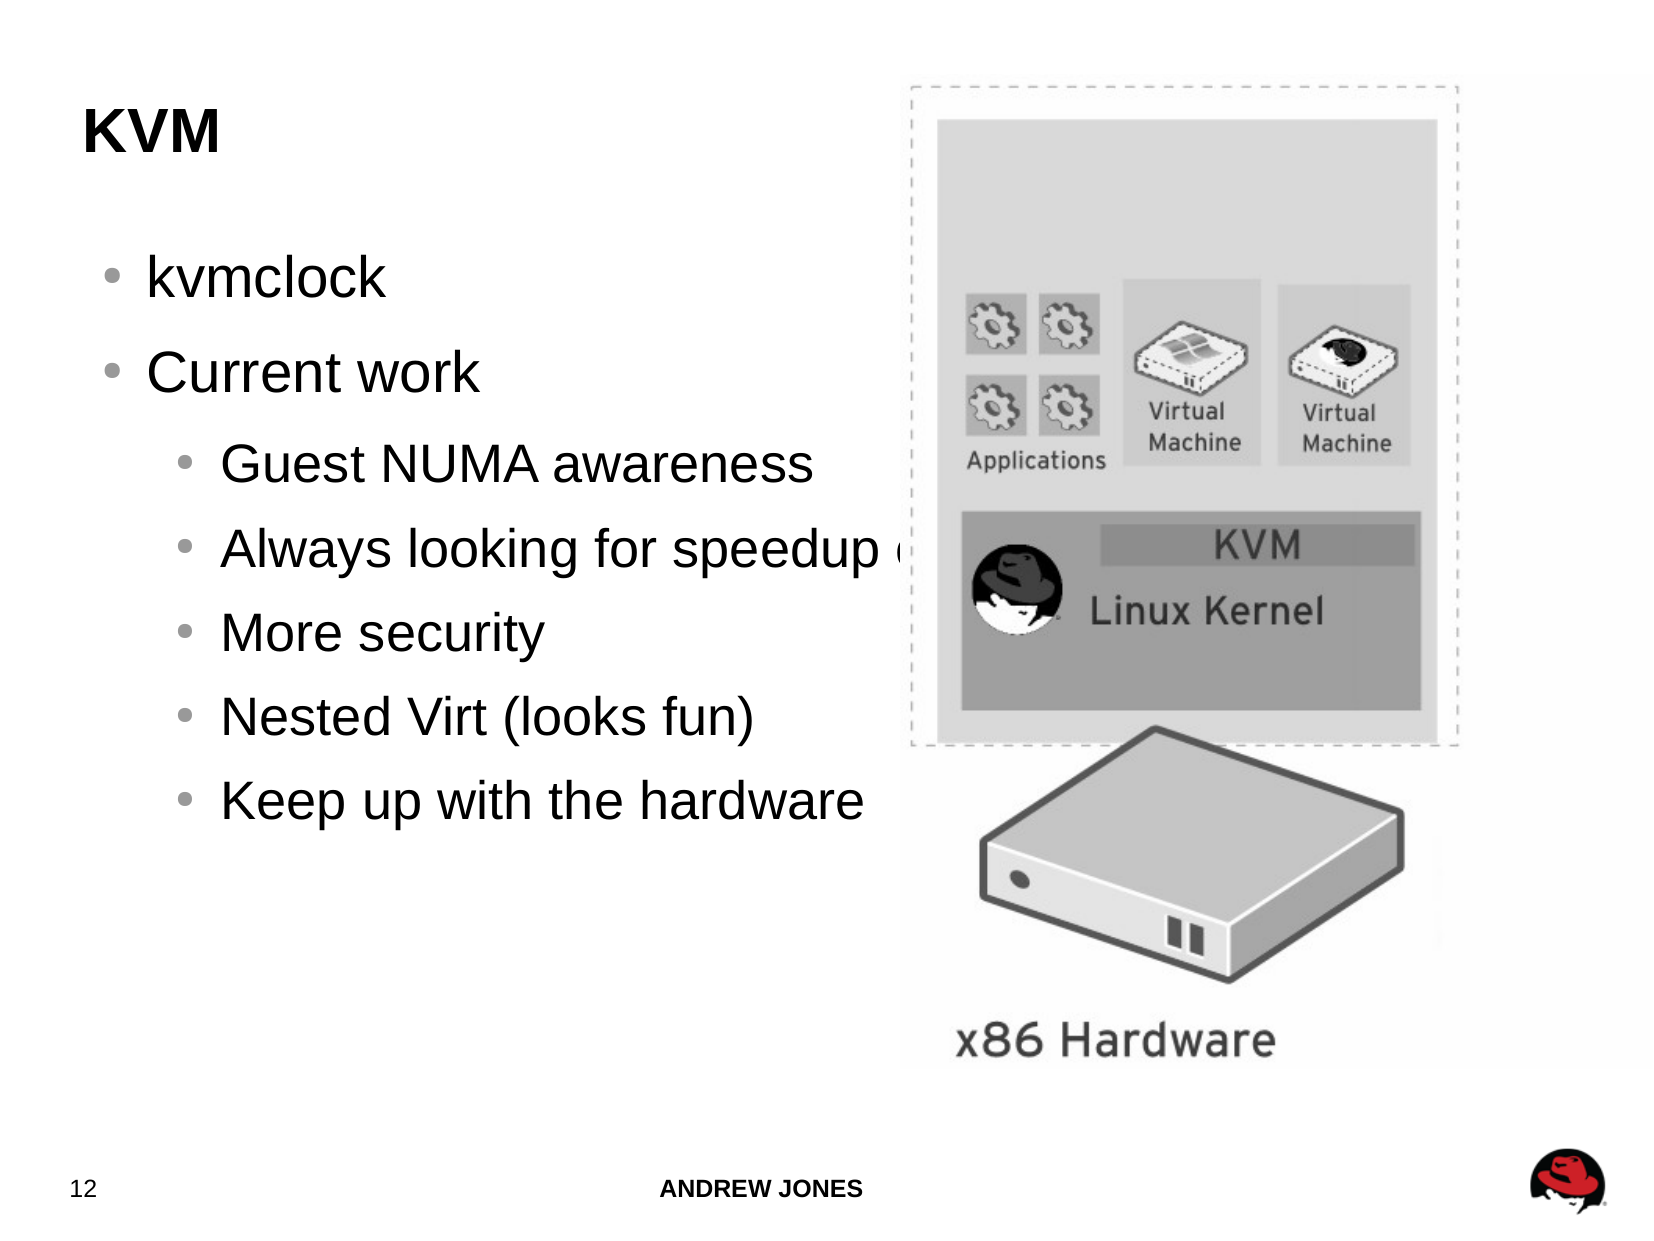

# KVM
kvmclock
Current work
Guest NUMA awareness
Always looking for speedup opportunities
More security
Nested Virt (looks fun)
Keep up with the hardware